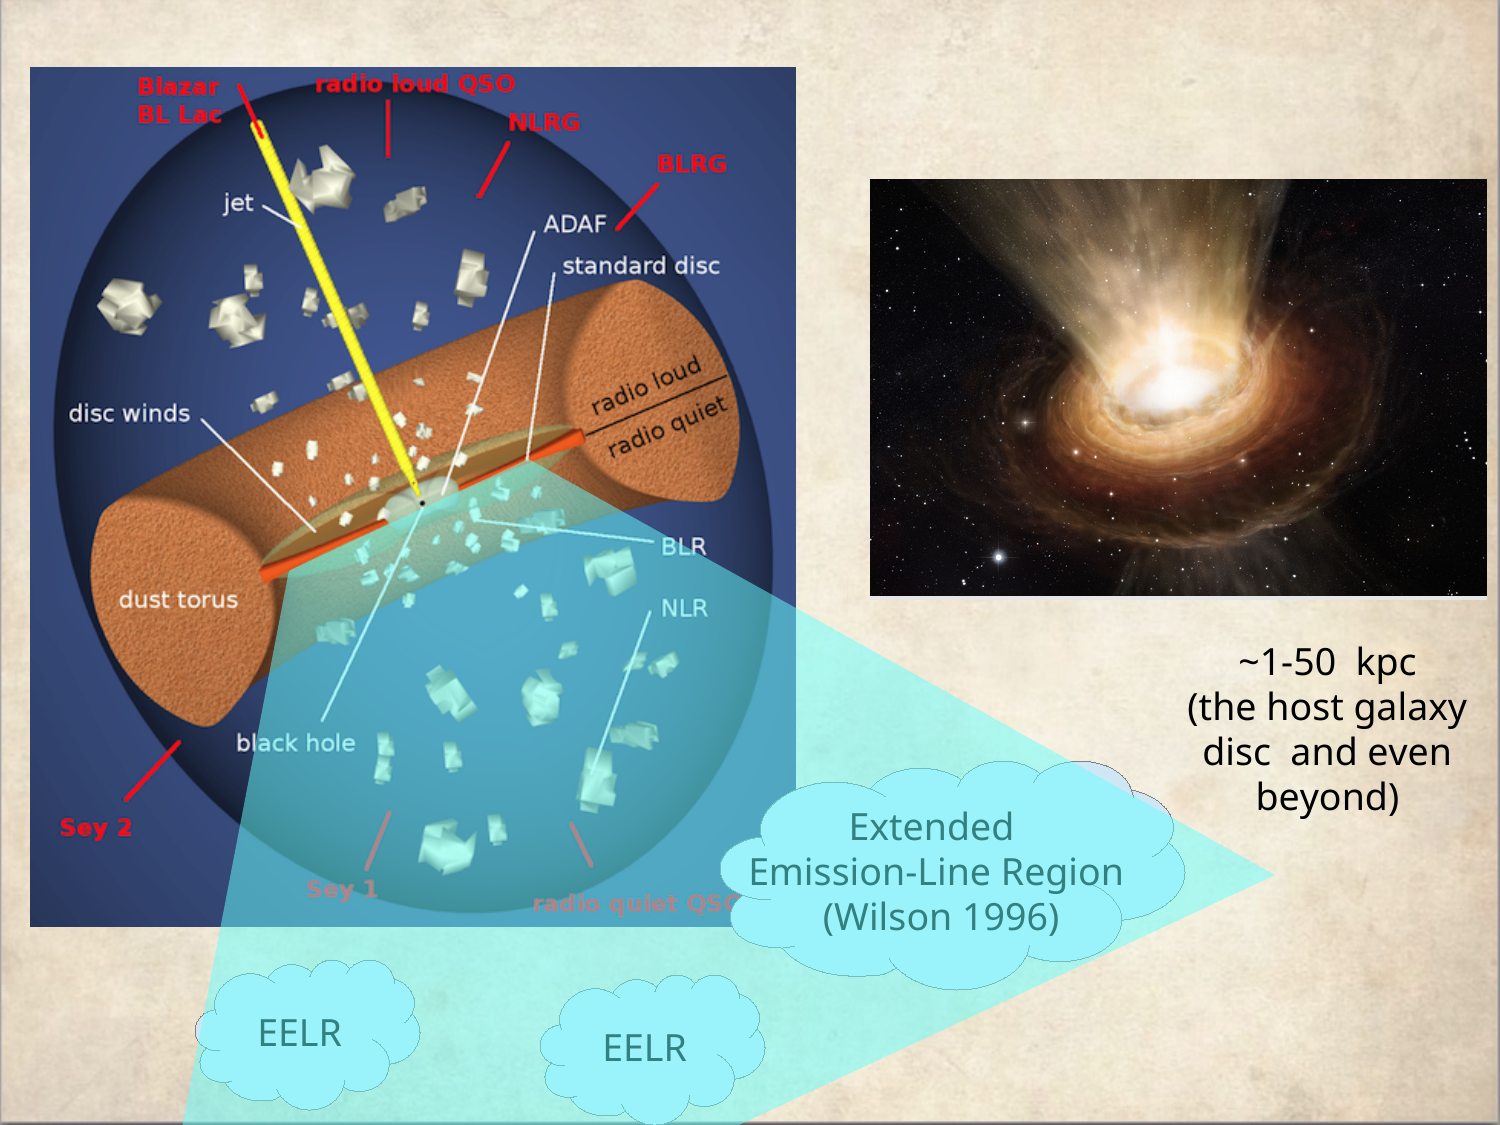

~1-50 kpc
(the host galaxy disc and even beyond)
Extended
Emission-Line Region
 (Wilson 1996)
EELR
EELR